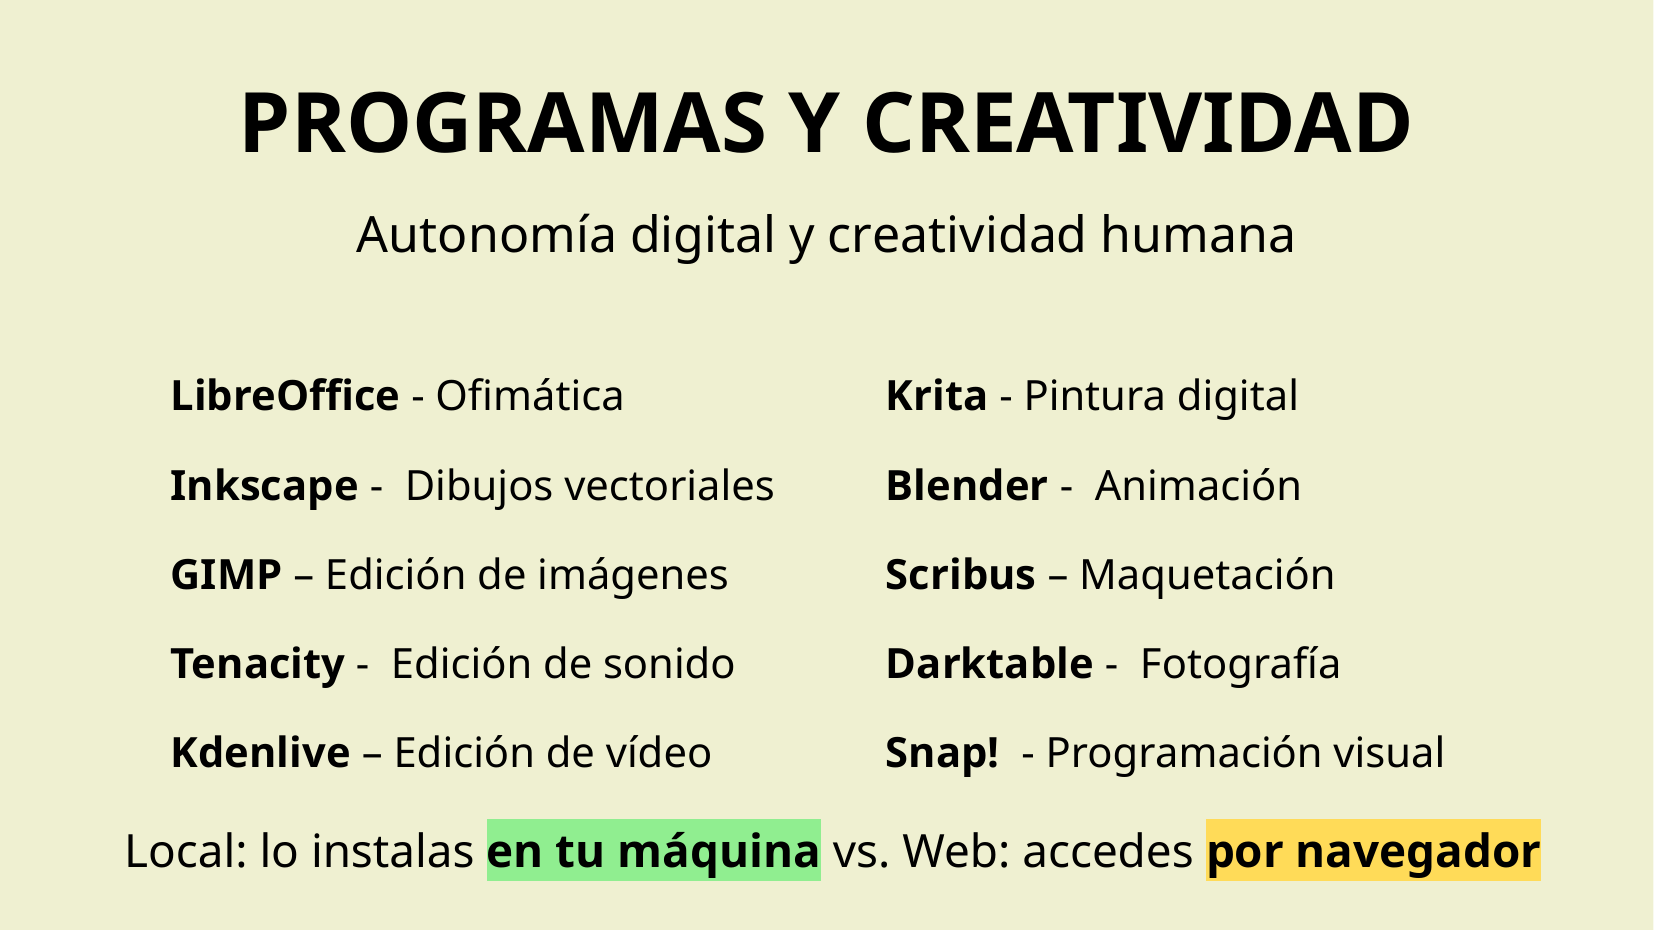

# programas y creatividad
Autonomía digital y creatividad humana
LibreOffice - Ofimática
Inkscape - Dibujos vectoriales
GIMP – Edición de imágenes
Tenacity - Edición de sonido
Kdenlive – Edición de vídeo
Krita - Pintura digital
Blender - Animación
Scribus – Maquetación
Darktable - Fotografía
Snap! - Programación visual
 Local: lo instalas en tu máquina vs. Web: accedes por navegador